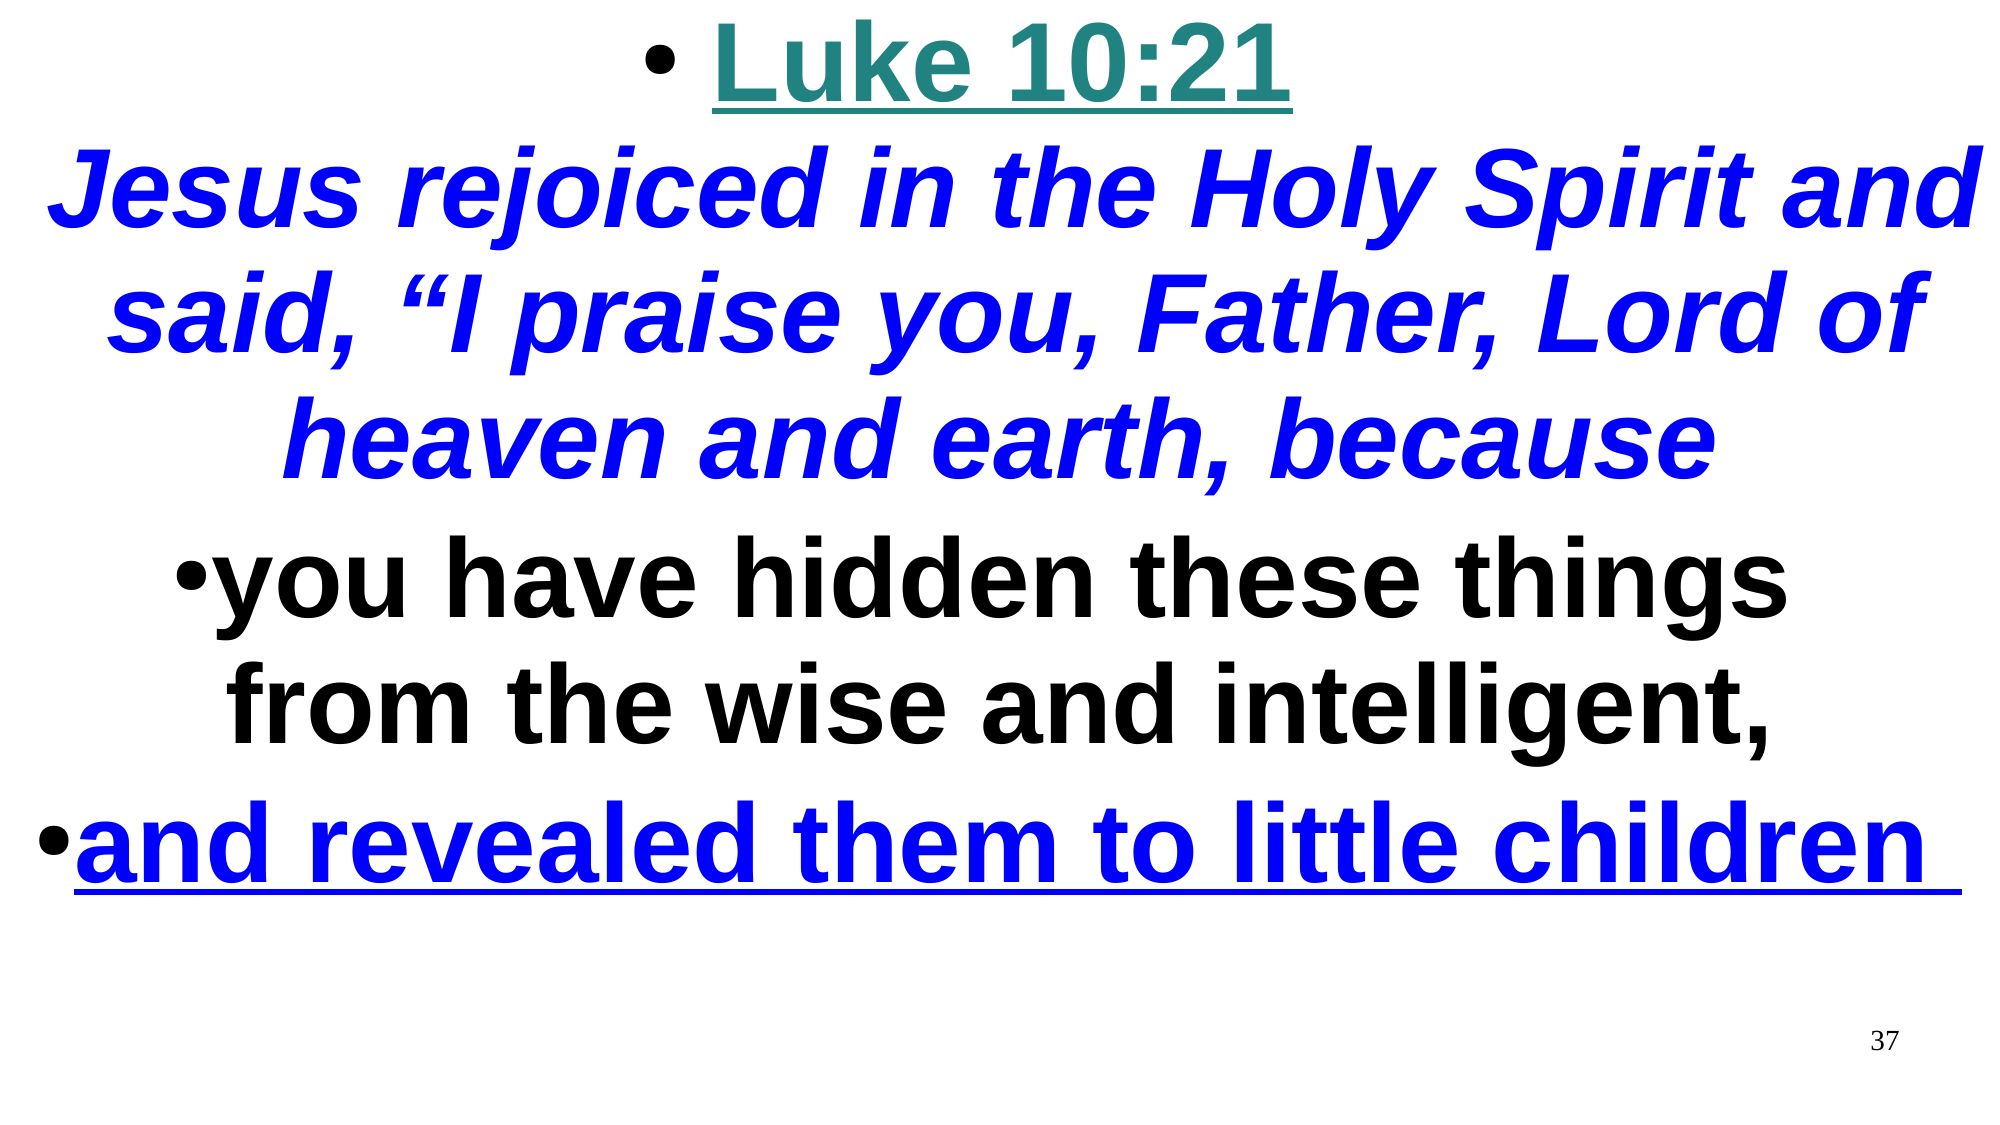

# Luke 10:21  Jesus rejoiced in the Holy Spirit and said, “I praise you, Father, Lord of heaven and earth, because
you have hidden these things
from the wise and intelligent,
and revealed them to little children
37